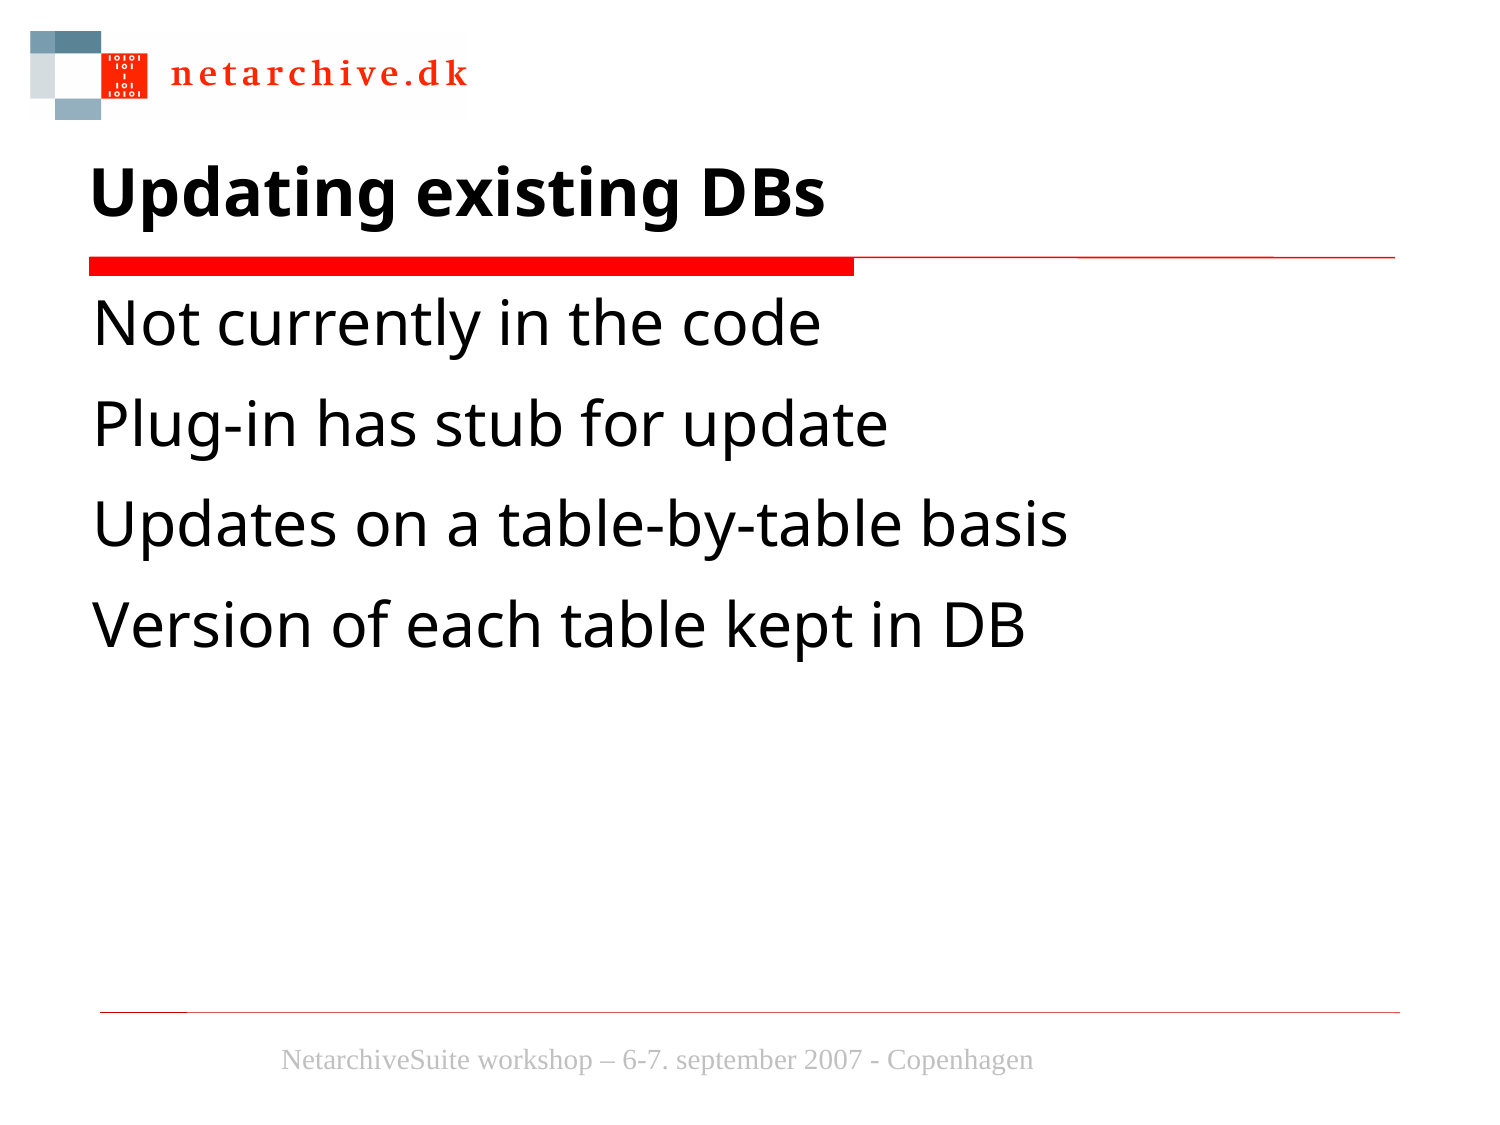

# Updating existing DBs
Not currently in the code
Plug-in has stub for update
Updates on a table-by-table basis
Version of each table kept in DB